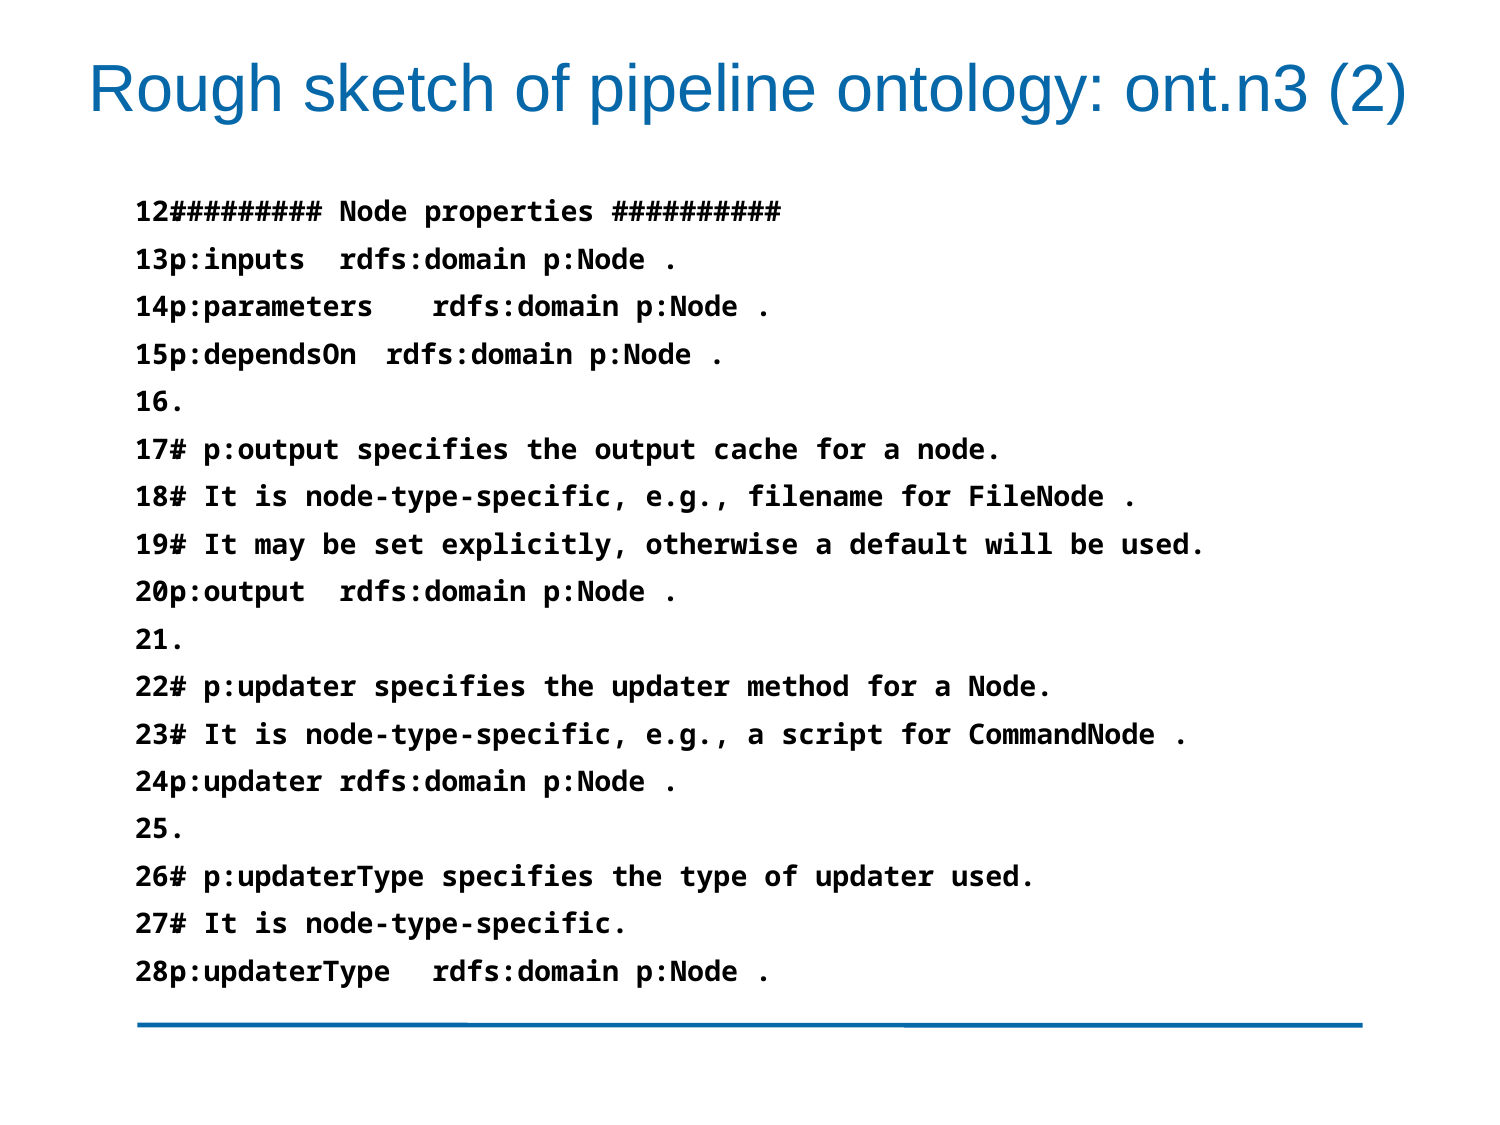

# Rough sketch of pipeline ontology: ont.n3 (2)
######### Node properties ##########
p:inputs 	rdfs:domain p:Node .
p:parameters 	rdfs:domain p:Node .
p:dependsOn 	rdfs:domain p:Node .
# p:output specifies the output cache for a node.
# It is node-type-specific, e.g., filename for FileNode .
# It may be set explicitly, otherwise a default will be used.
p:output	rdfs:domain p:Node .
# p:updater specifies the updater method for a Node.
# It is node-type-specific, e.g., a script for CommandNode .
p:updater	rdfs:domain p:Node .
# p:updaterType specifies the type of updater used.
# It is node-type-specific.
p:updaterType	rdfs:domain p:Node .